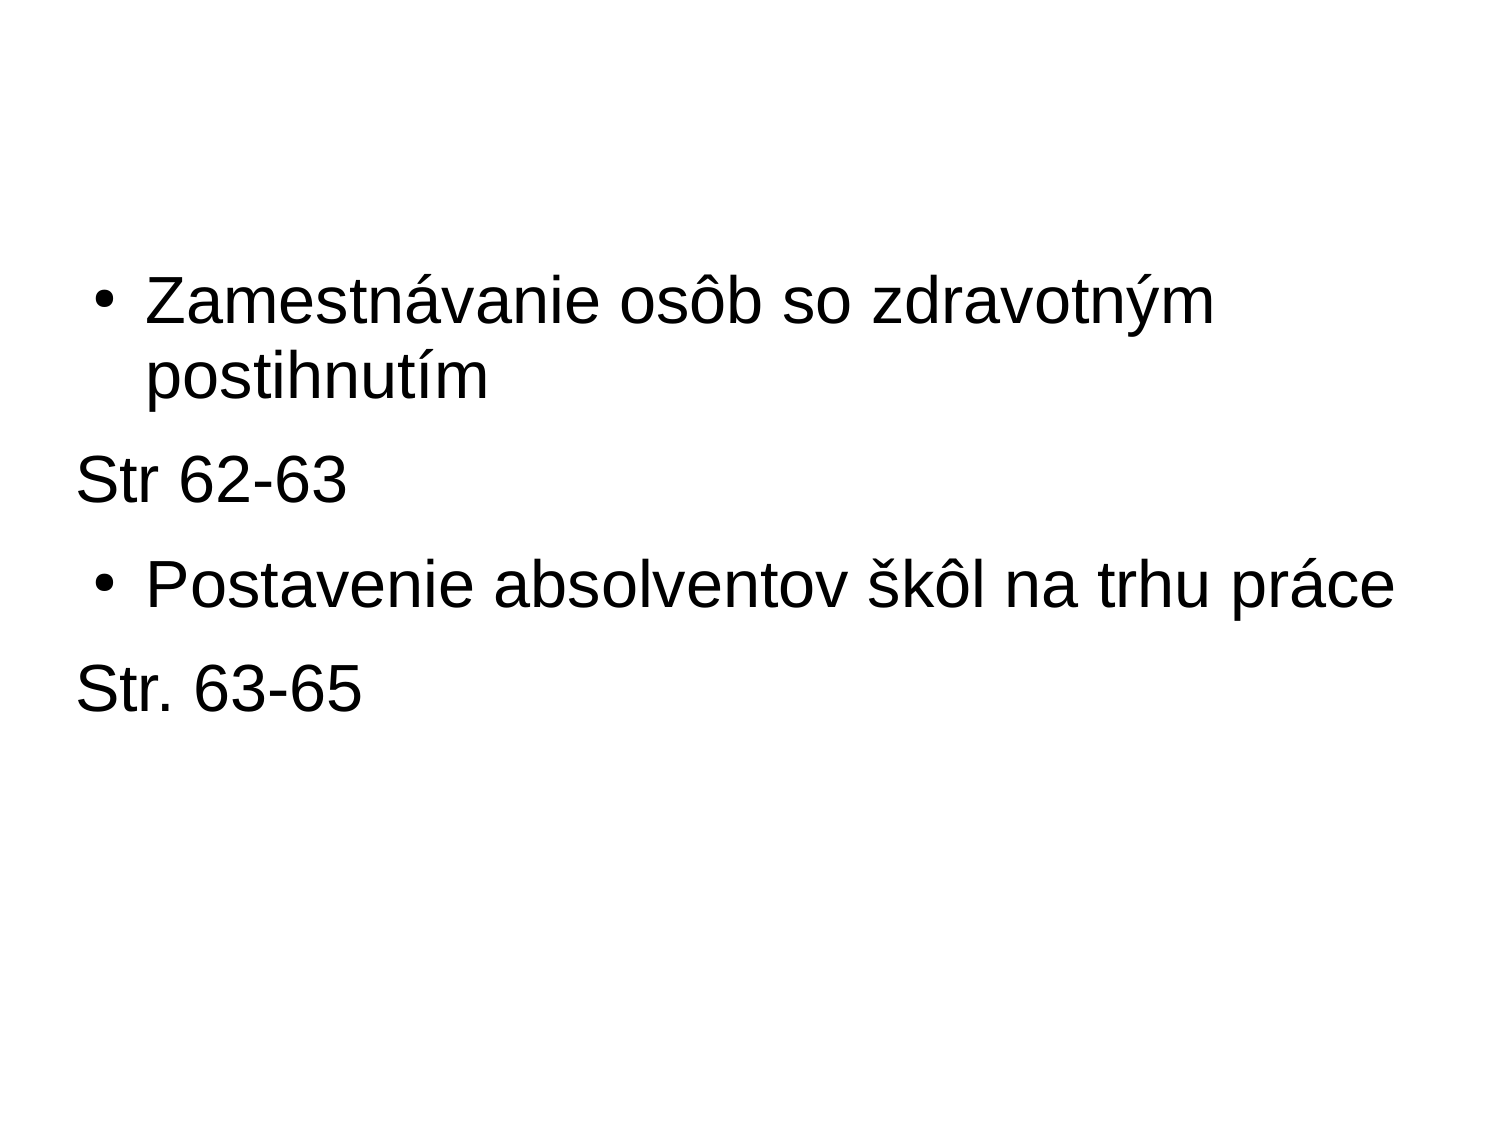

#
Zamestnávanie osôb so zdravotným postihnutím
Str 62-63
Postavenie absolventov škôl na trhu práce
Str. 63-65